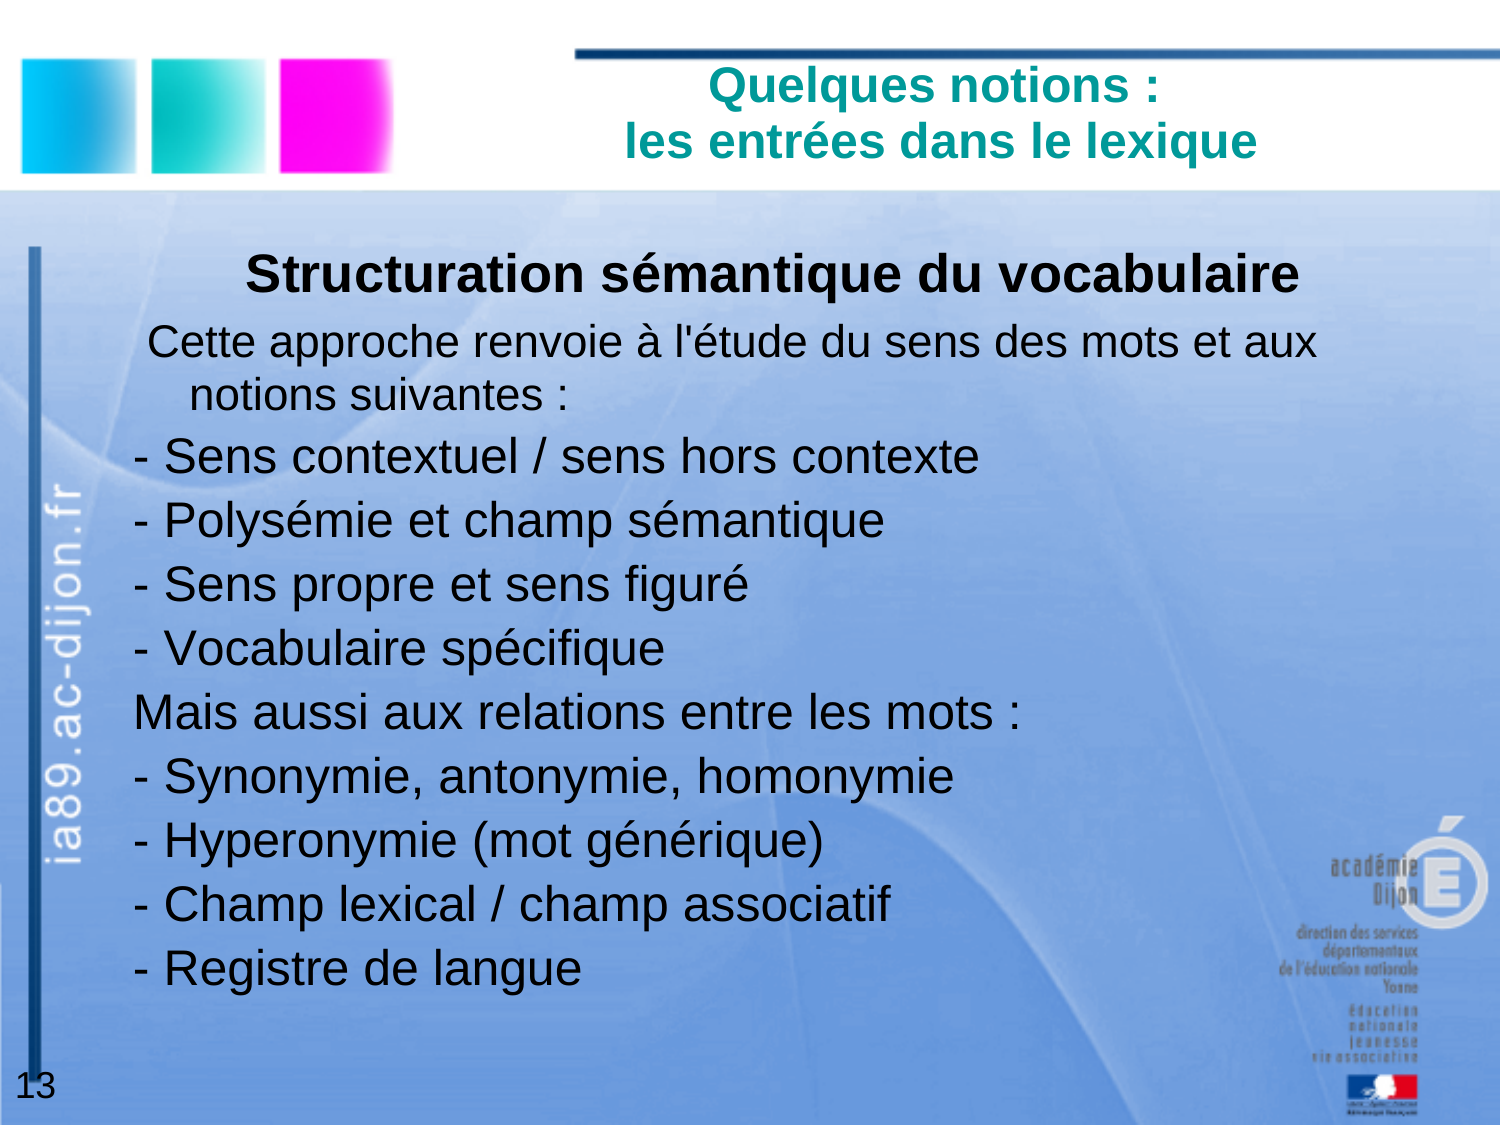

Quelques notions :
les entrées dans le lexique
# Structuration sémantique du vocabulaire
 Cette approche renvoie à l'étude du sens des mots et aux notions suivantes :
- Sens contextuel / sens hors contexte
- Polysémie et champ sémantique
- Sens propre et sens figuré
- Vocabulaire spécifique
Mais aussi aux relations entre les mots :
- Synonymie, antonymie, homonymie
- Hyperonymie (mot générique)
- Champ lexical / champ associatif
- Registre de langue